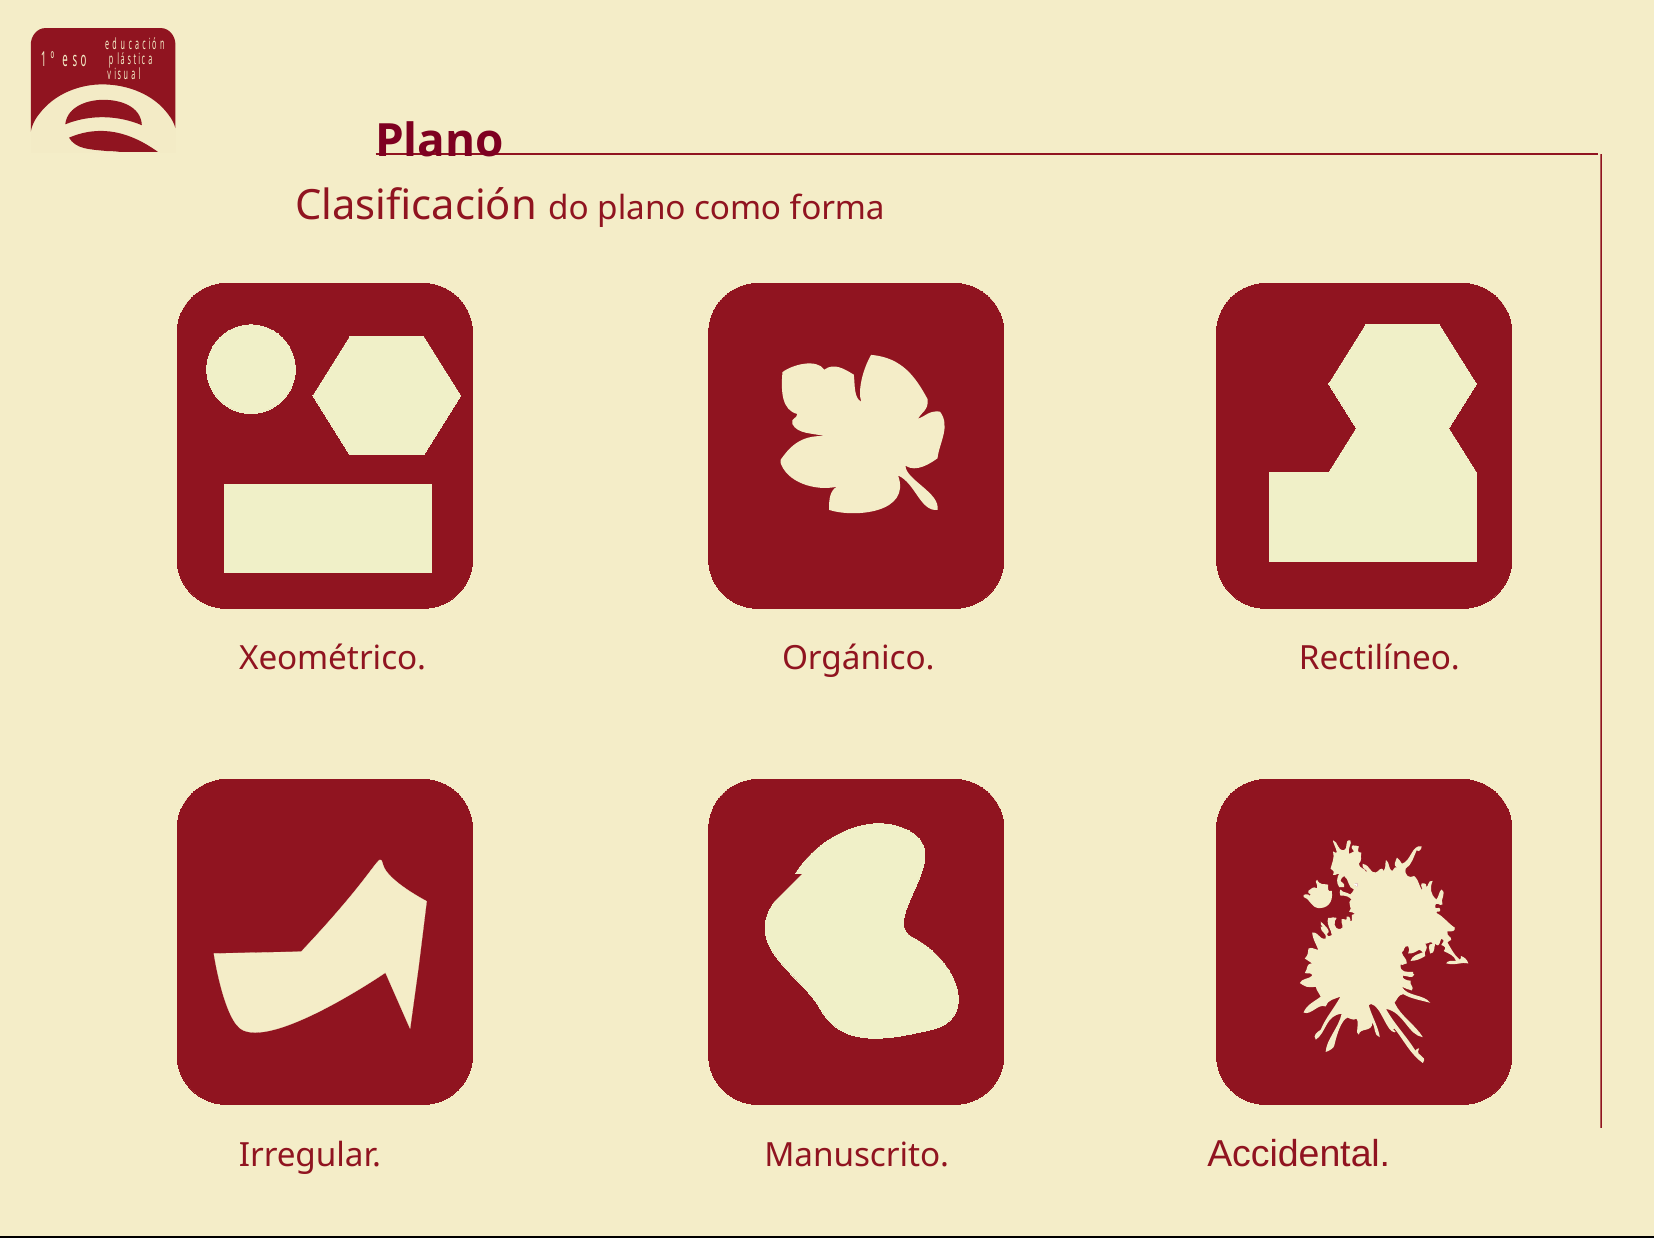

Plano
Clasificación do plano como forma
#
Xeométrico.					 Orgánico.					 Rectilíneo.
 Irregular.					 Manuscrito.				 Accidental.